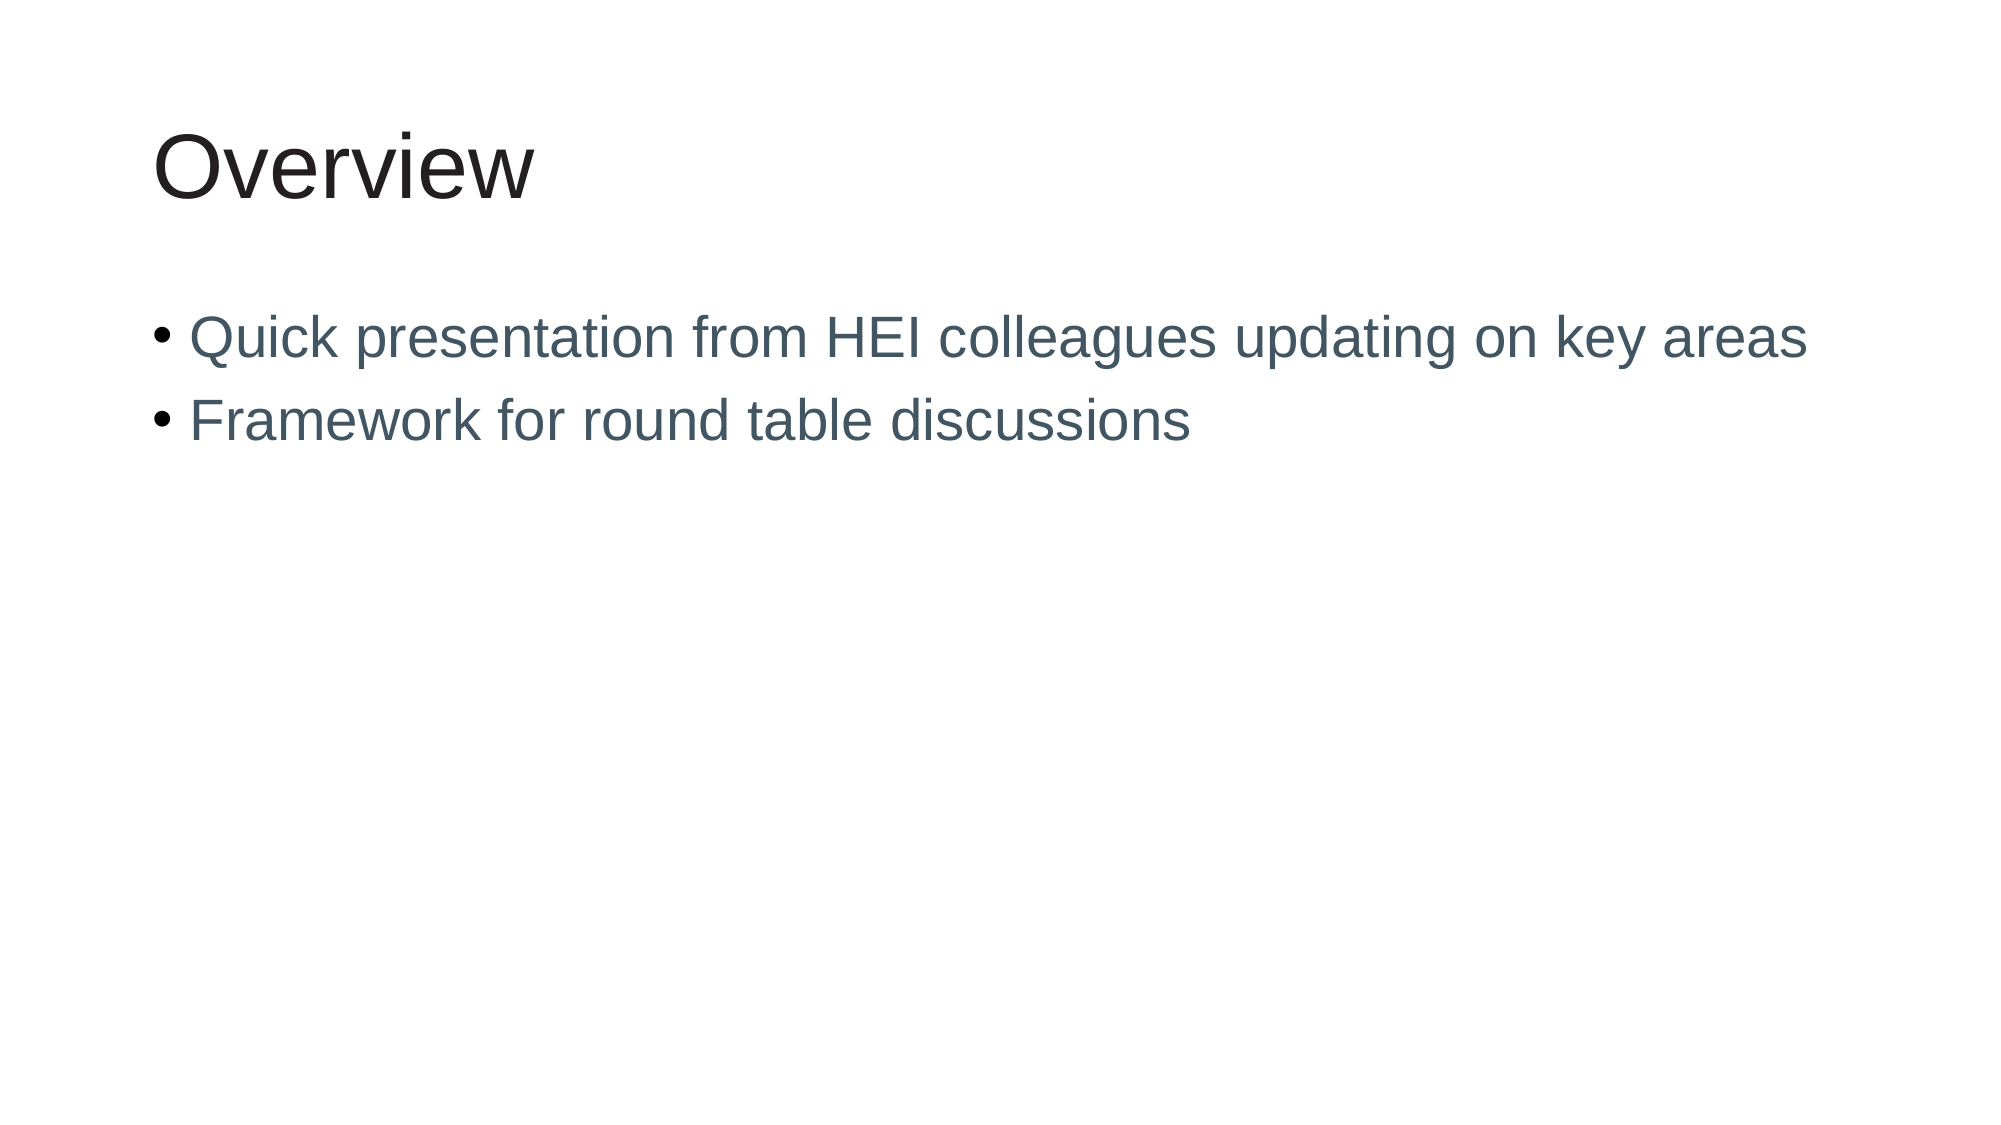

# Overview
Quick presentation from HEI colleagues updating on key areas
Framework for round table discussions